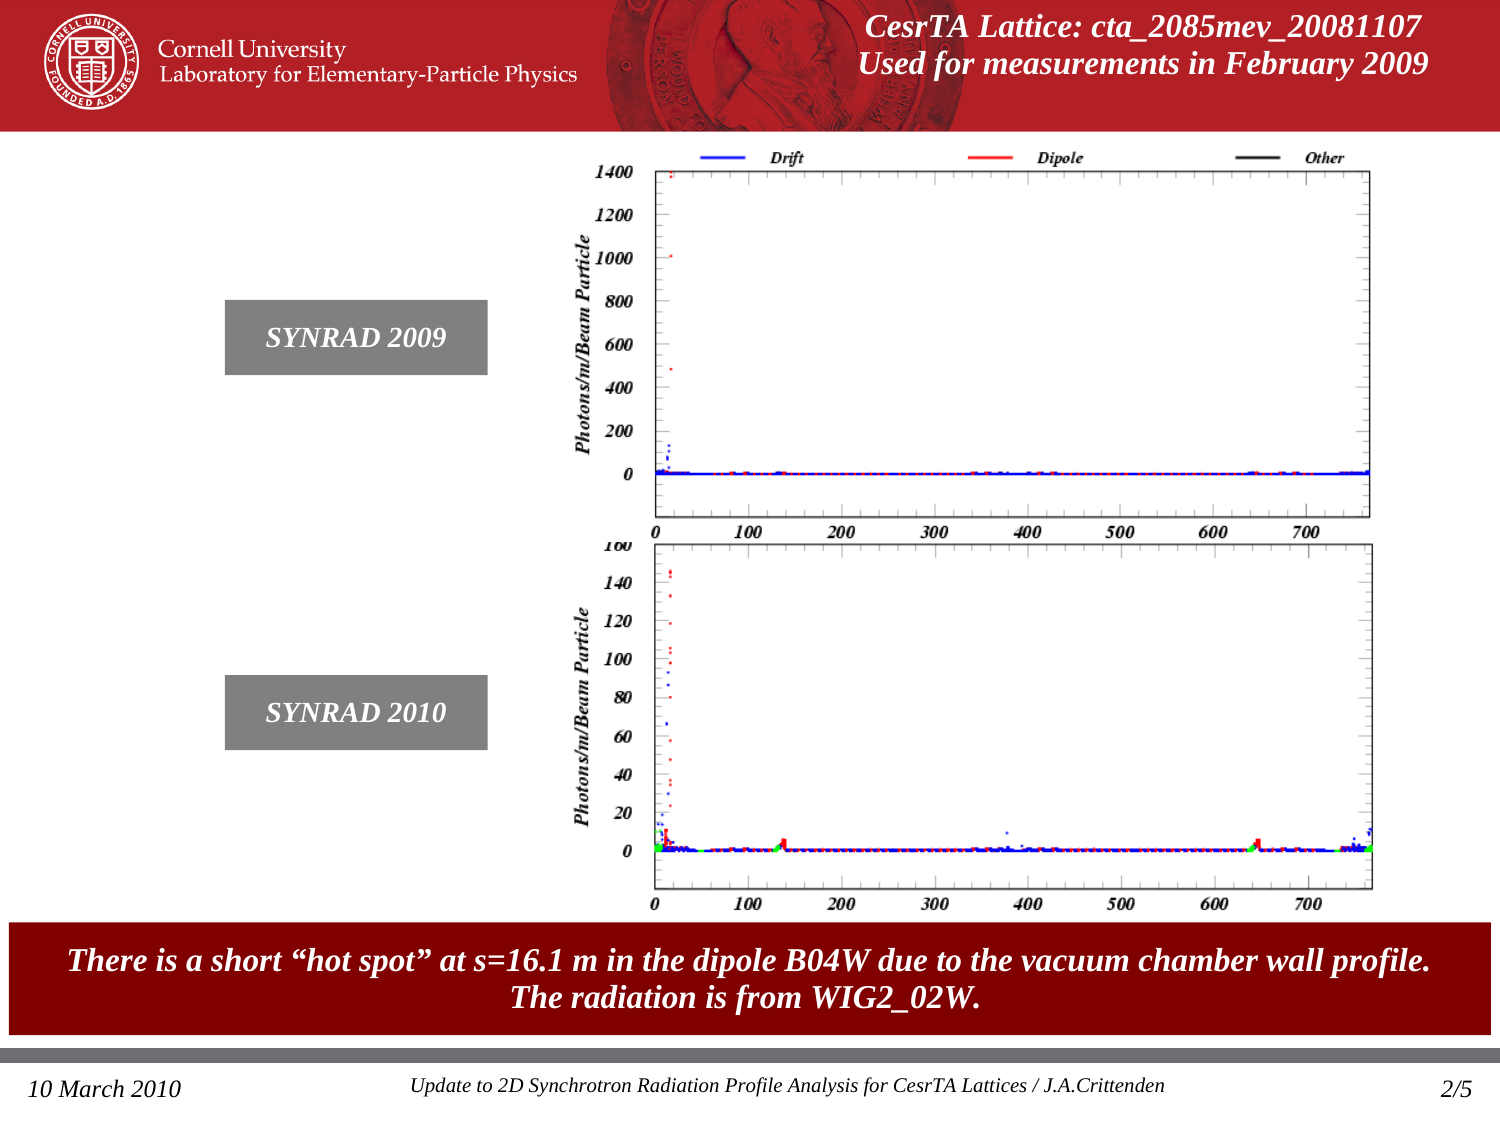

CesrTA Lattice: cta_2085mev_20081107
Used for measurements in February 2009
SYNRAD 2009
SYNRAD 2010
There is a short “hot spot” at s=16.1 m in the dipole B04W due to the vacuum chamber wall profile.
The radiation is from WIG2_02W.